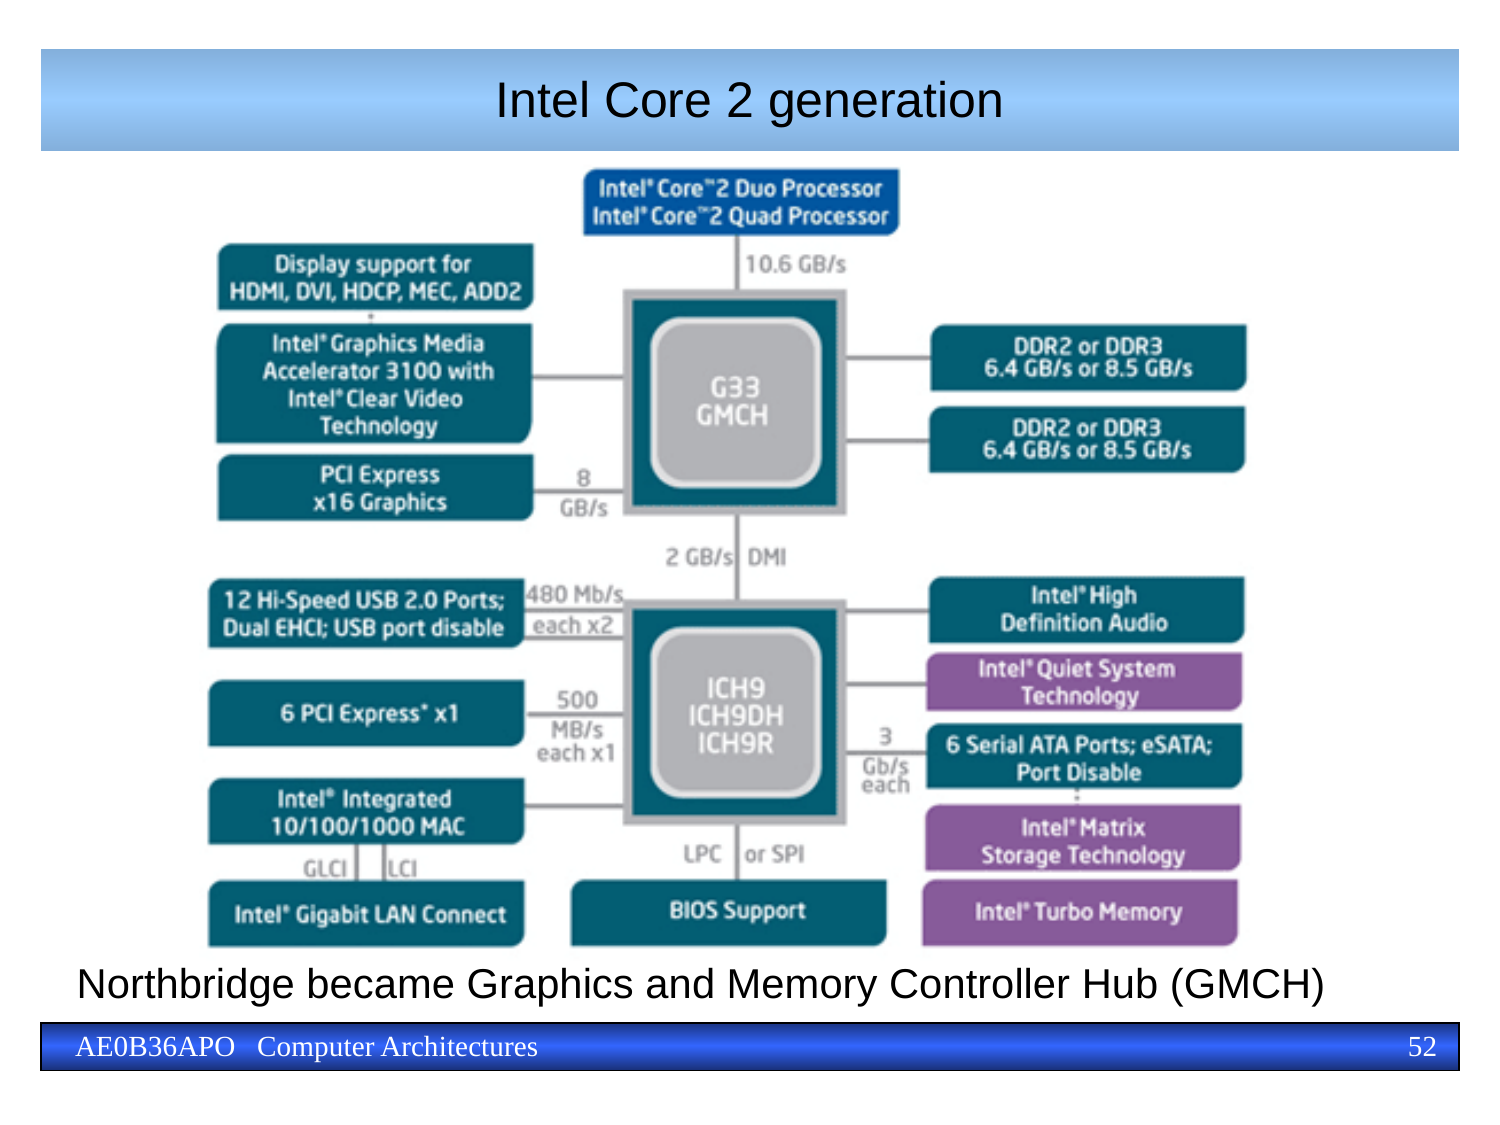

# Intel Core 2 generation
Northbridge became Graphics and Memory Controller Hub (GMCH)
AE0B36APO Computer Architectures
52